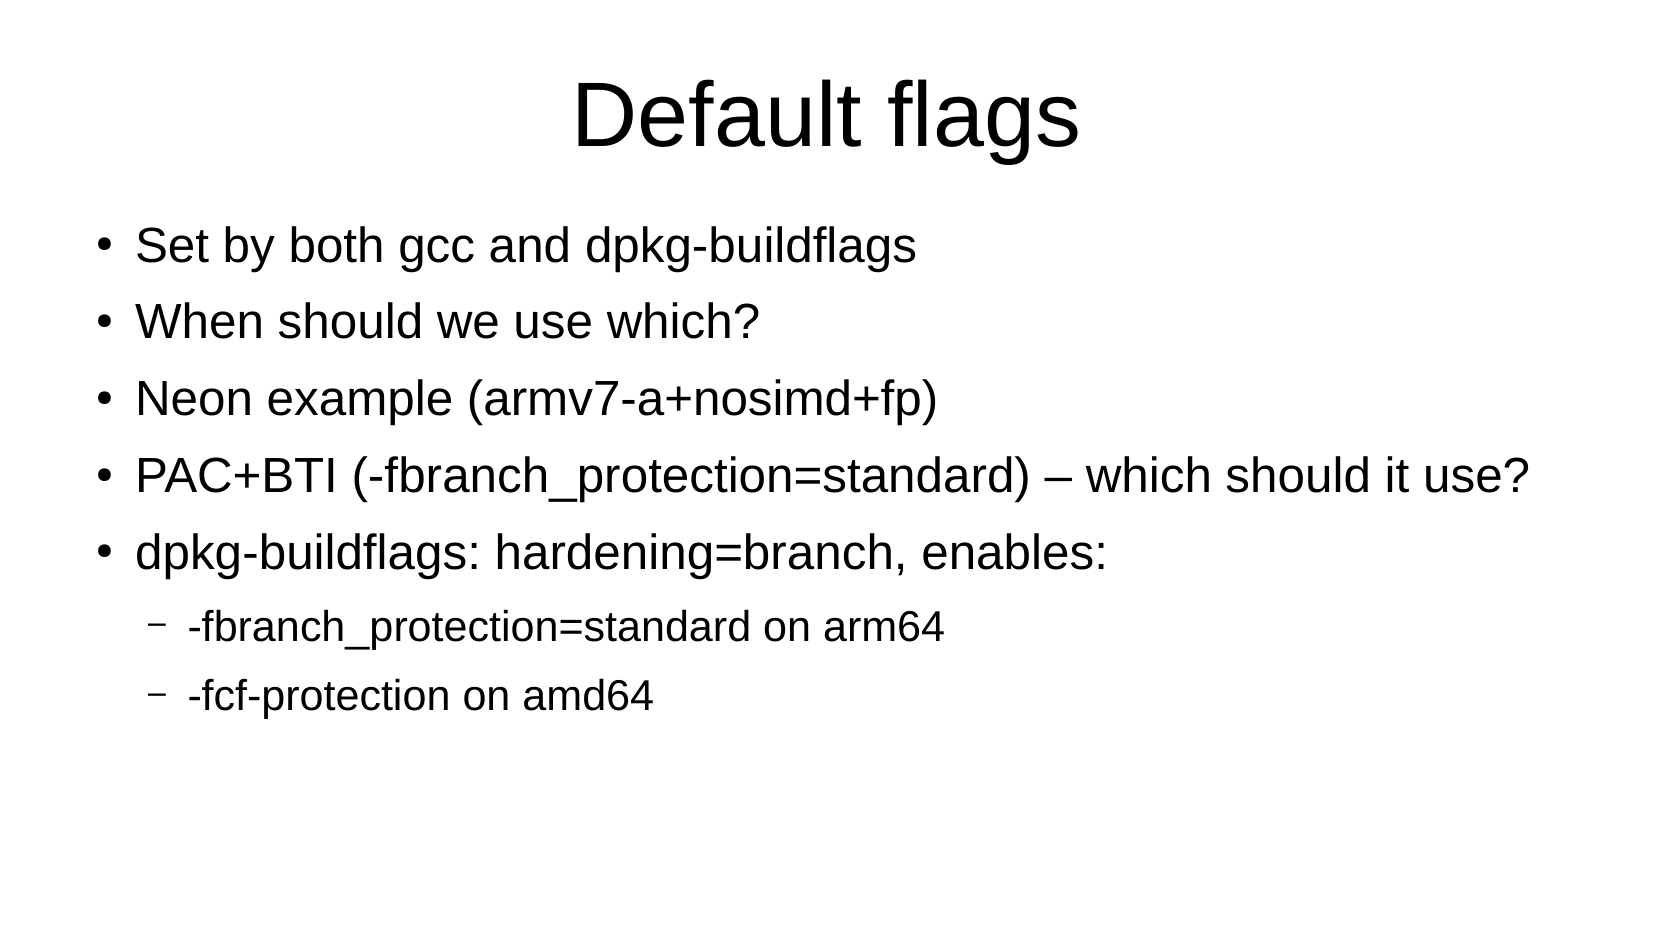

# Default flags
Set by both gcc and dpkg-buildflags
When should we use which?
Neon example (armv7-a+nosimd+fp)
PAC+BTI (-fbranch_protection=standard) – which should it use?
dpkg-buildflags: hardening=branch, enables:
-fbranch_protection=standard on arm64
-fcf-protection on amd64